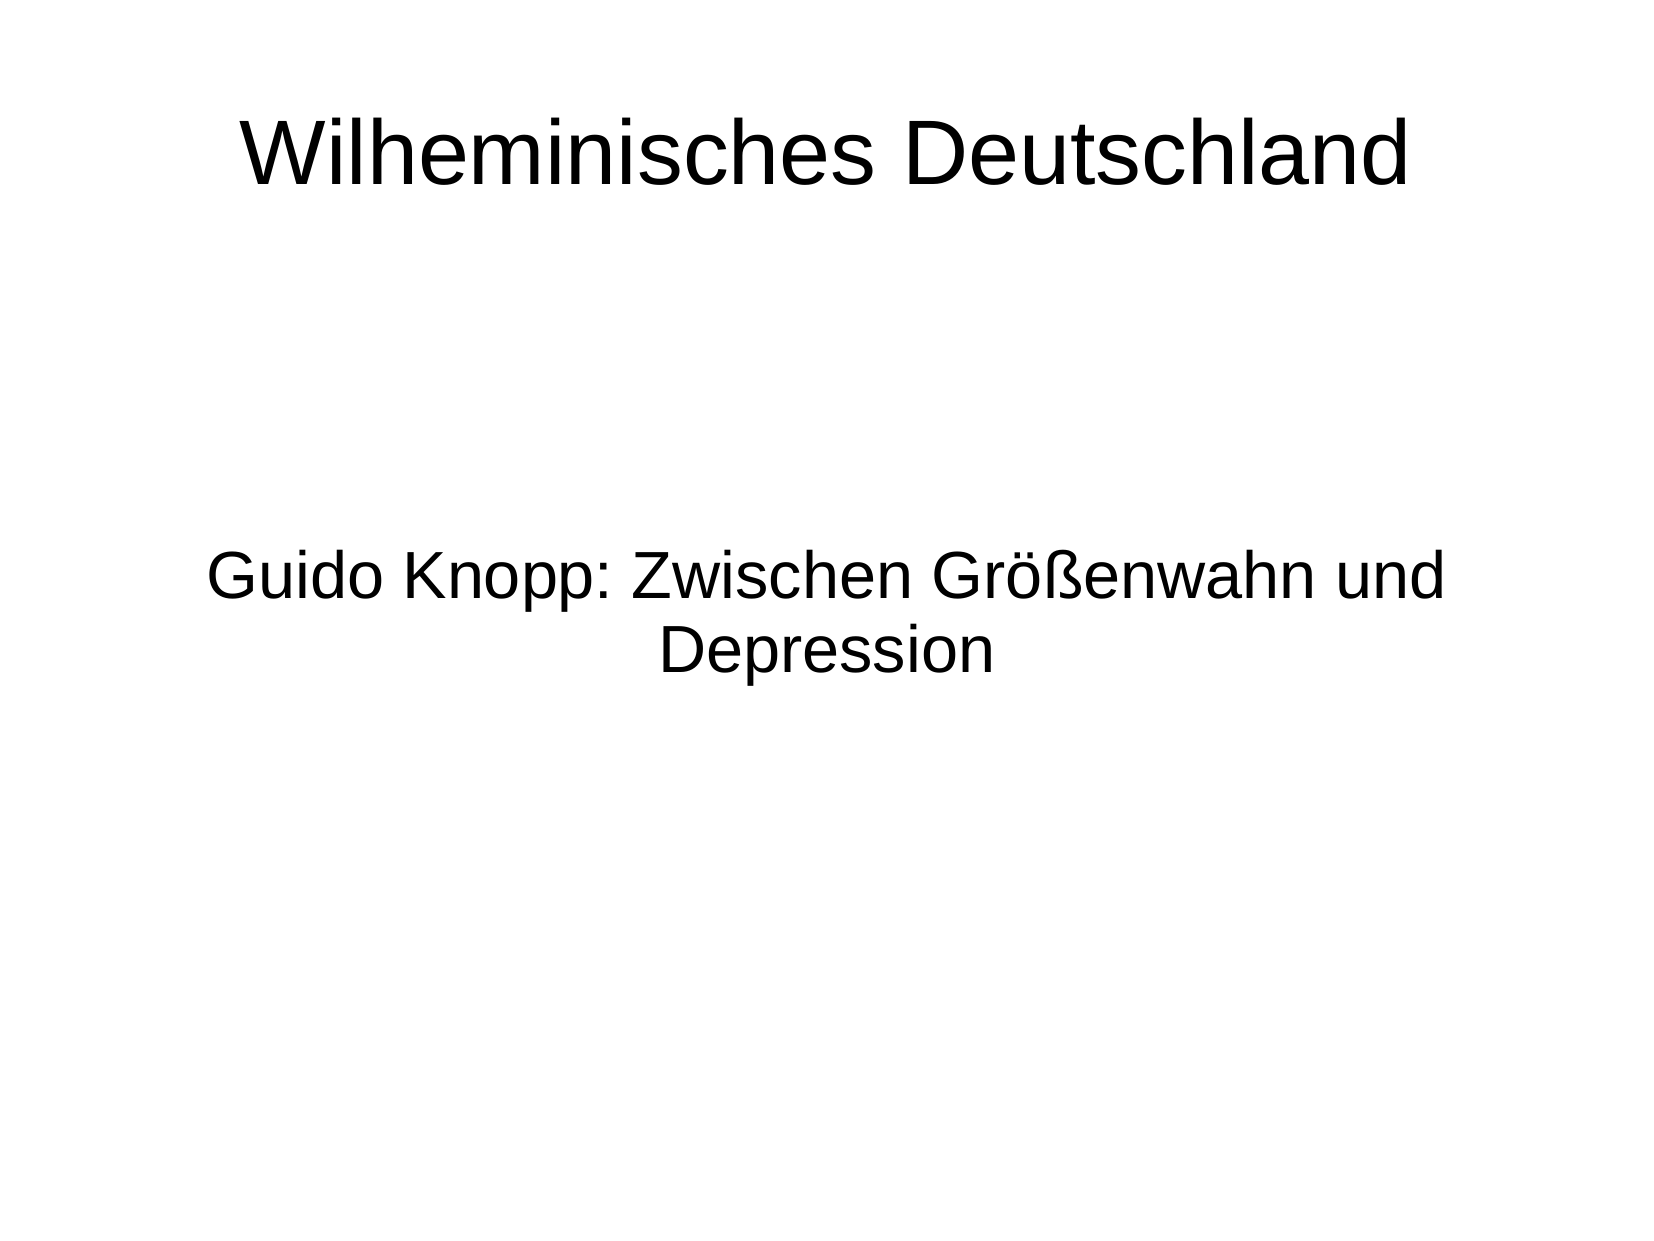

# Wilheminisches Deutschland
Guido Knopp: Zwischen Größenwahn und Depression